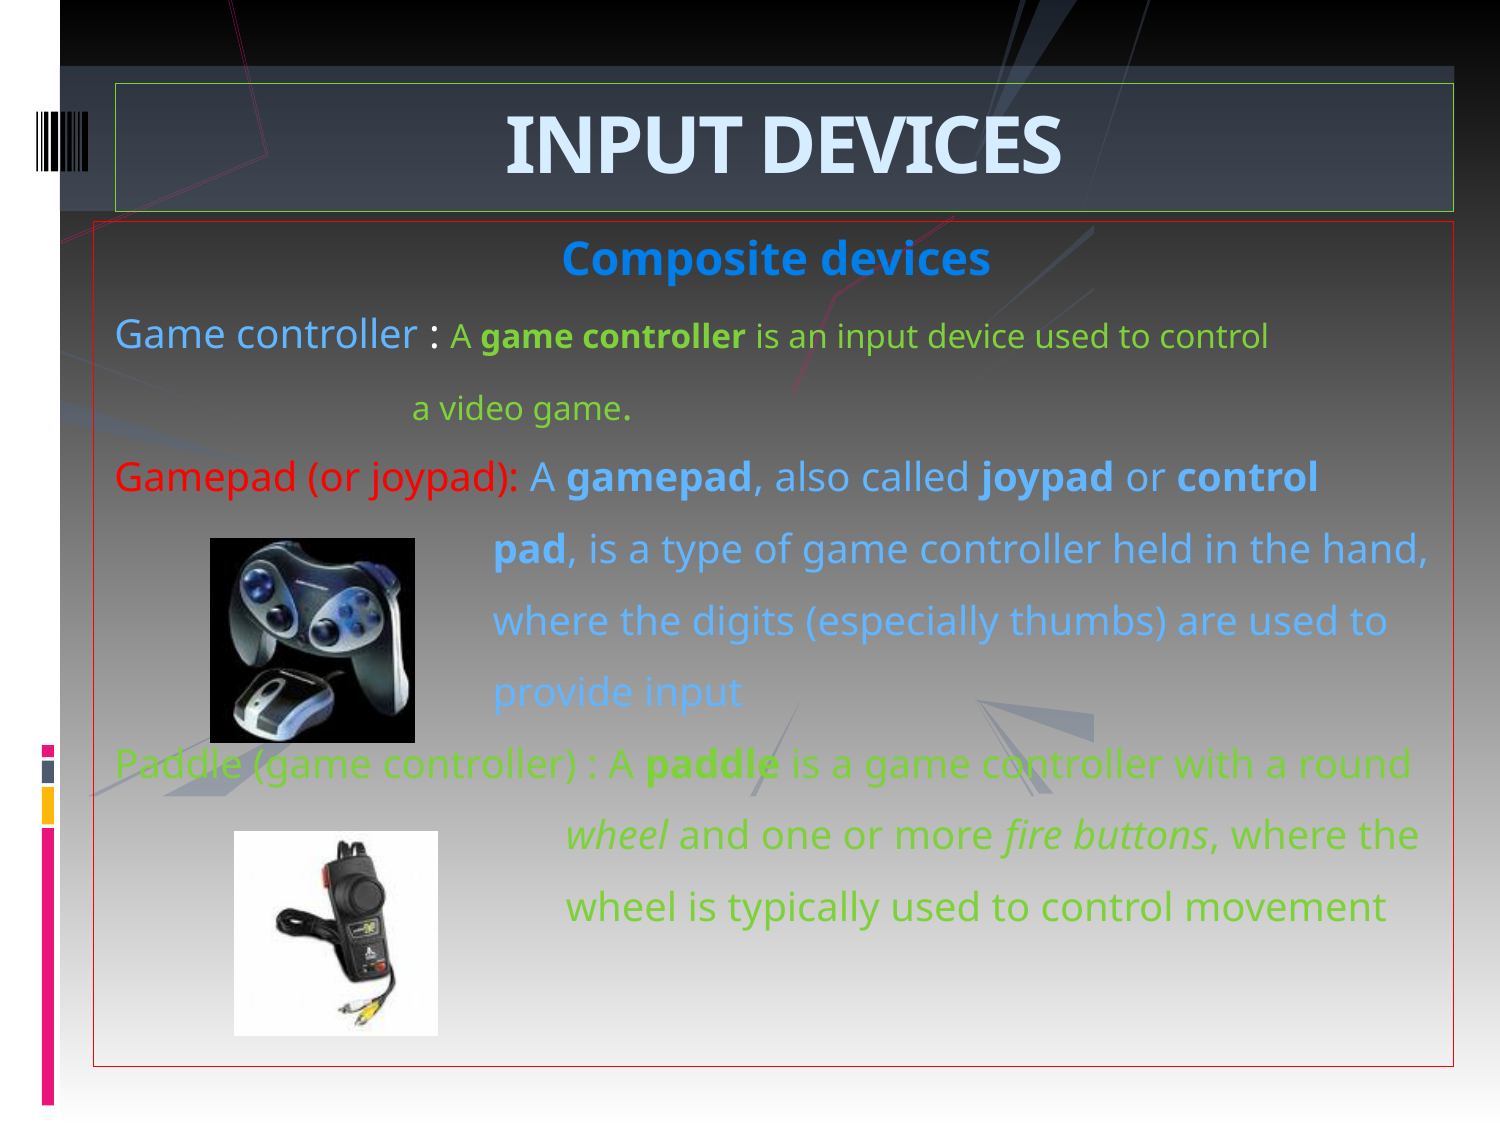

INPUT DEVICES
# Composite devices
Game controller : A game controller is an input device used to control
 a video game.
Gamepad (or joypad): A gamepad, also called joypad or control
 pad, is a type of game controller held in the hand,
 where the digits (especially thumbs) are used to
 provide input
Paddle (game controller) : A paddle is a game controller with a round
 wheel and one or more fire buttons, where the
 wheel is typically used to control movement